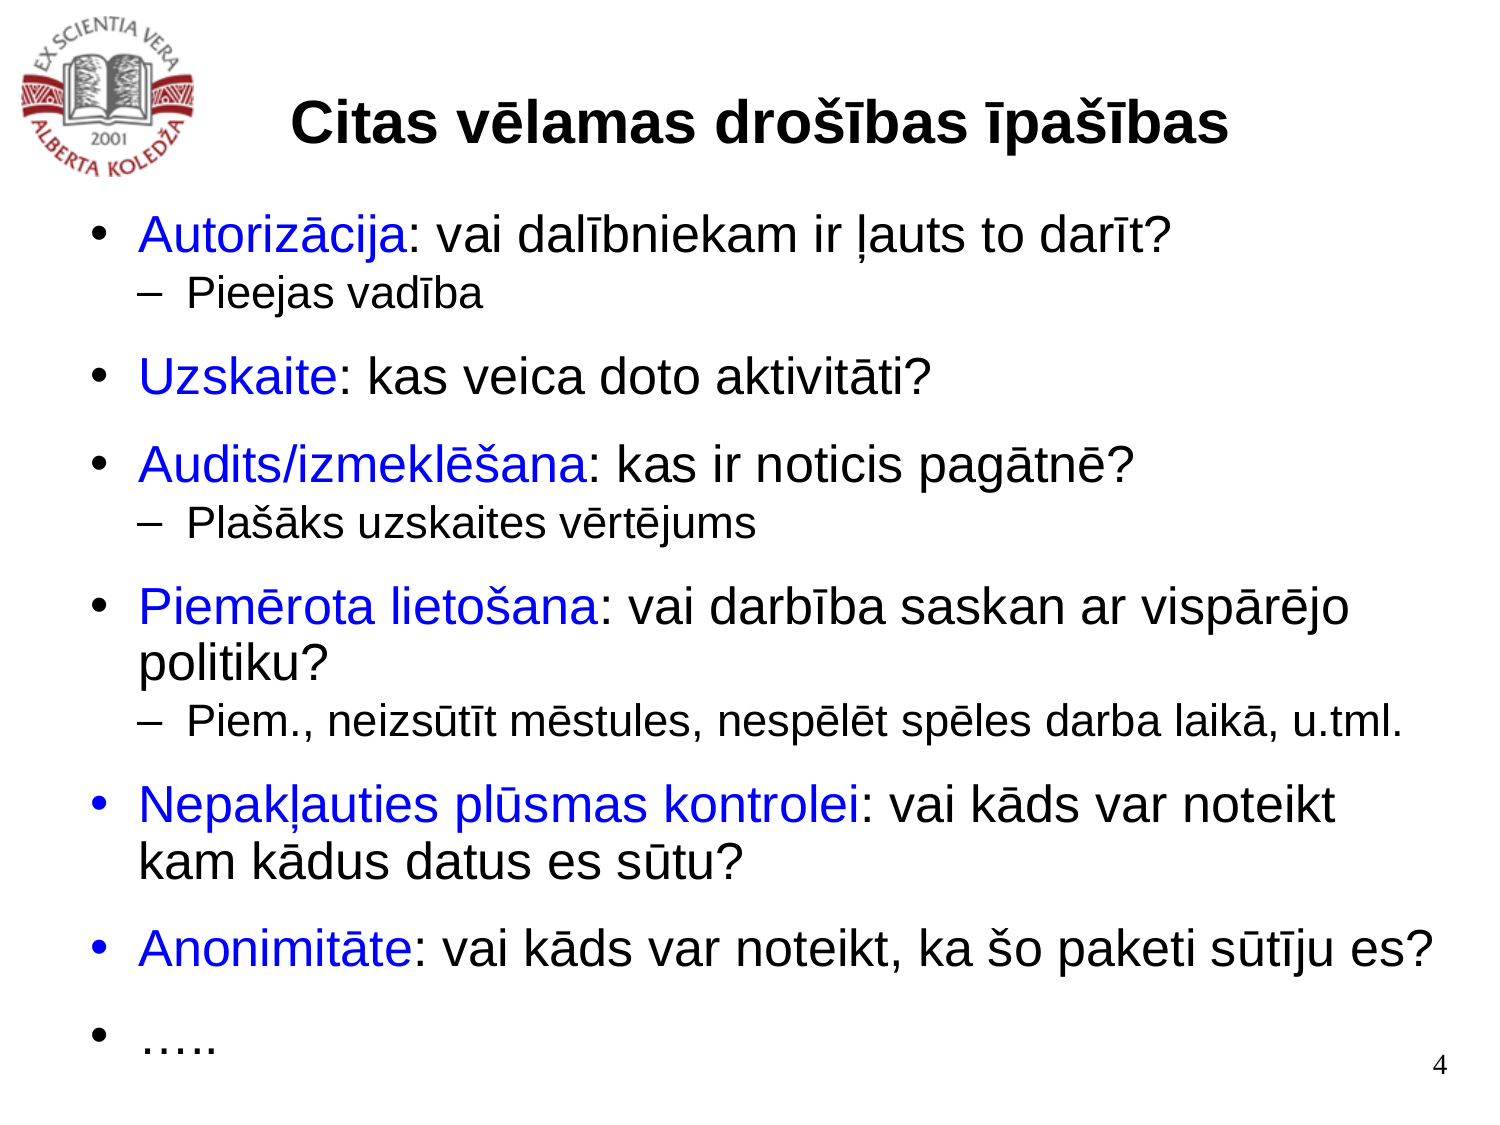

# Citas vēlamas drošības īpašības
Autorizācija: vai dalībniekam ir ļauts to darīt?
Pieejas vadība
Uzskaite: kas veica doto aktivitāti?
Audits/izmeklēšana: kas ir noticis pagātnē?
Plašāks uzskaites vērtējums
Piemērota lietošana: vai darbība saskan ar vispārējo politiku?
Piem., neizsūtīt mēstules, nespēlēt spēles darba laikā, u.tml.
Nepakļauties plūsmas kontrolei: vai kāds var noteikt kam kādus datus es sūtu?
Anonimitāte: vai kāds var noteikt, ka šo paketi sūtīju es?
…..
3